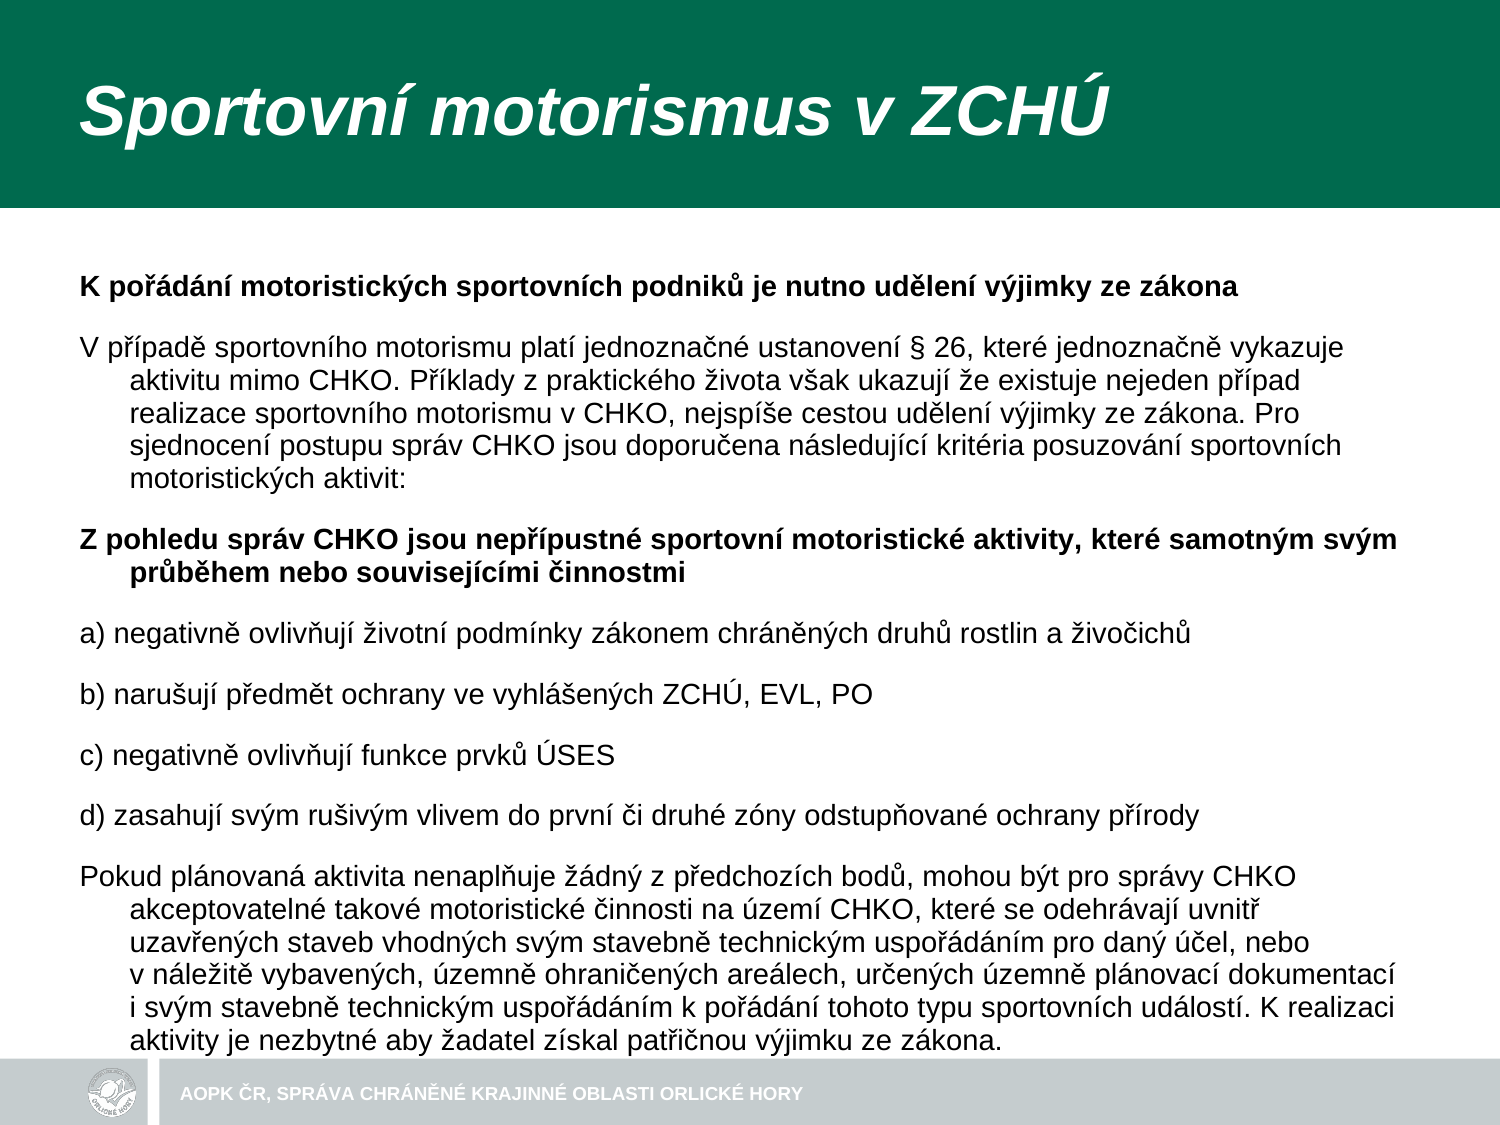

# Sportovní motorismus v ZCHÚ
K pořádání motoristických sportovních podniků je nutno udělení výjimky ze zákona
V případě sportovního motorismu platí jednoznačné ustanovení § 26, které jednoznačně vykazuje aktivitu mimo CHKO. Příklady z praktického života však ukazují že existuje nejeden případ realizace sportovního motorismu v CHKO, nejspíše cestou udělení výjimky ze zákona. Pro sjednocení postupu správ CHKO jsou doporučena následující kritéria posuzování sportovních motoristických aktivit:
Z pohledu správ CHKO jsou nepřípustné sportovní motoristické aktivity, které samotným svým průběhem nebo souvisejícími činnostmi
a) negativně ovlivňují životní podmínky zákonem chráněných druhů rostlin a živočichů
b) narušují předmět ochrany ve vyhlášených ZCHÚ, EVL, PO
c) negativně ovlivňují funkce prvků ÚSES
d) zasahují svým rušivým vlivem do první či druhé zóny odstupňované ochrany přírody
Pokud plánovaná aktivita nenaplňuje žádný z předchozích bodů, mohou být pro správy CHKO akceptovatelné takové motoristické činnosti na území CHKO, které se odehrávají uvnitř uzavřených staveb vhodných svým stavebně technickým uspořádáním pro daný účel, nebo v náležitě vybavených, územně ohraničených areálech, určených územně plánovací dokumentací i svým stavebně technickým uspořádáním k pořádání tohoto typu sportovních událostí. K realizaci aktivity je nezbytné aby žadatel získal patřičnou výjimku ze zákona.